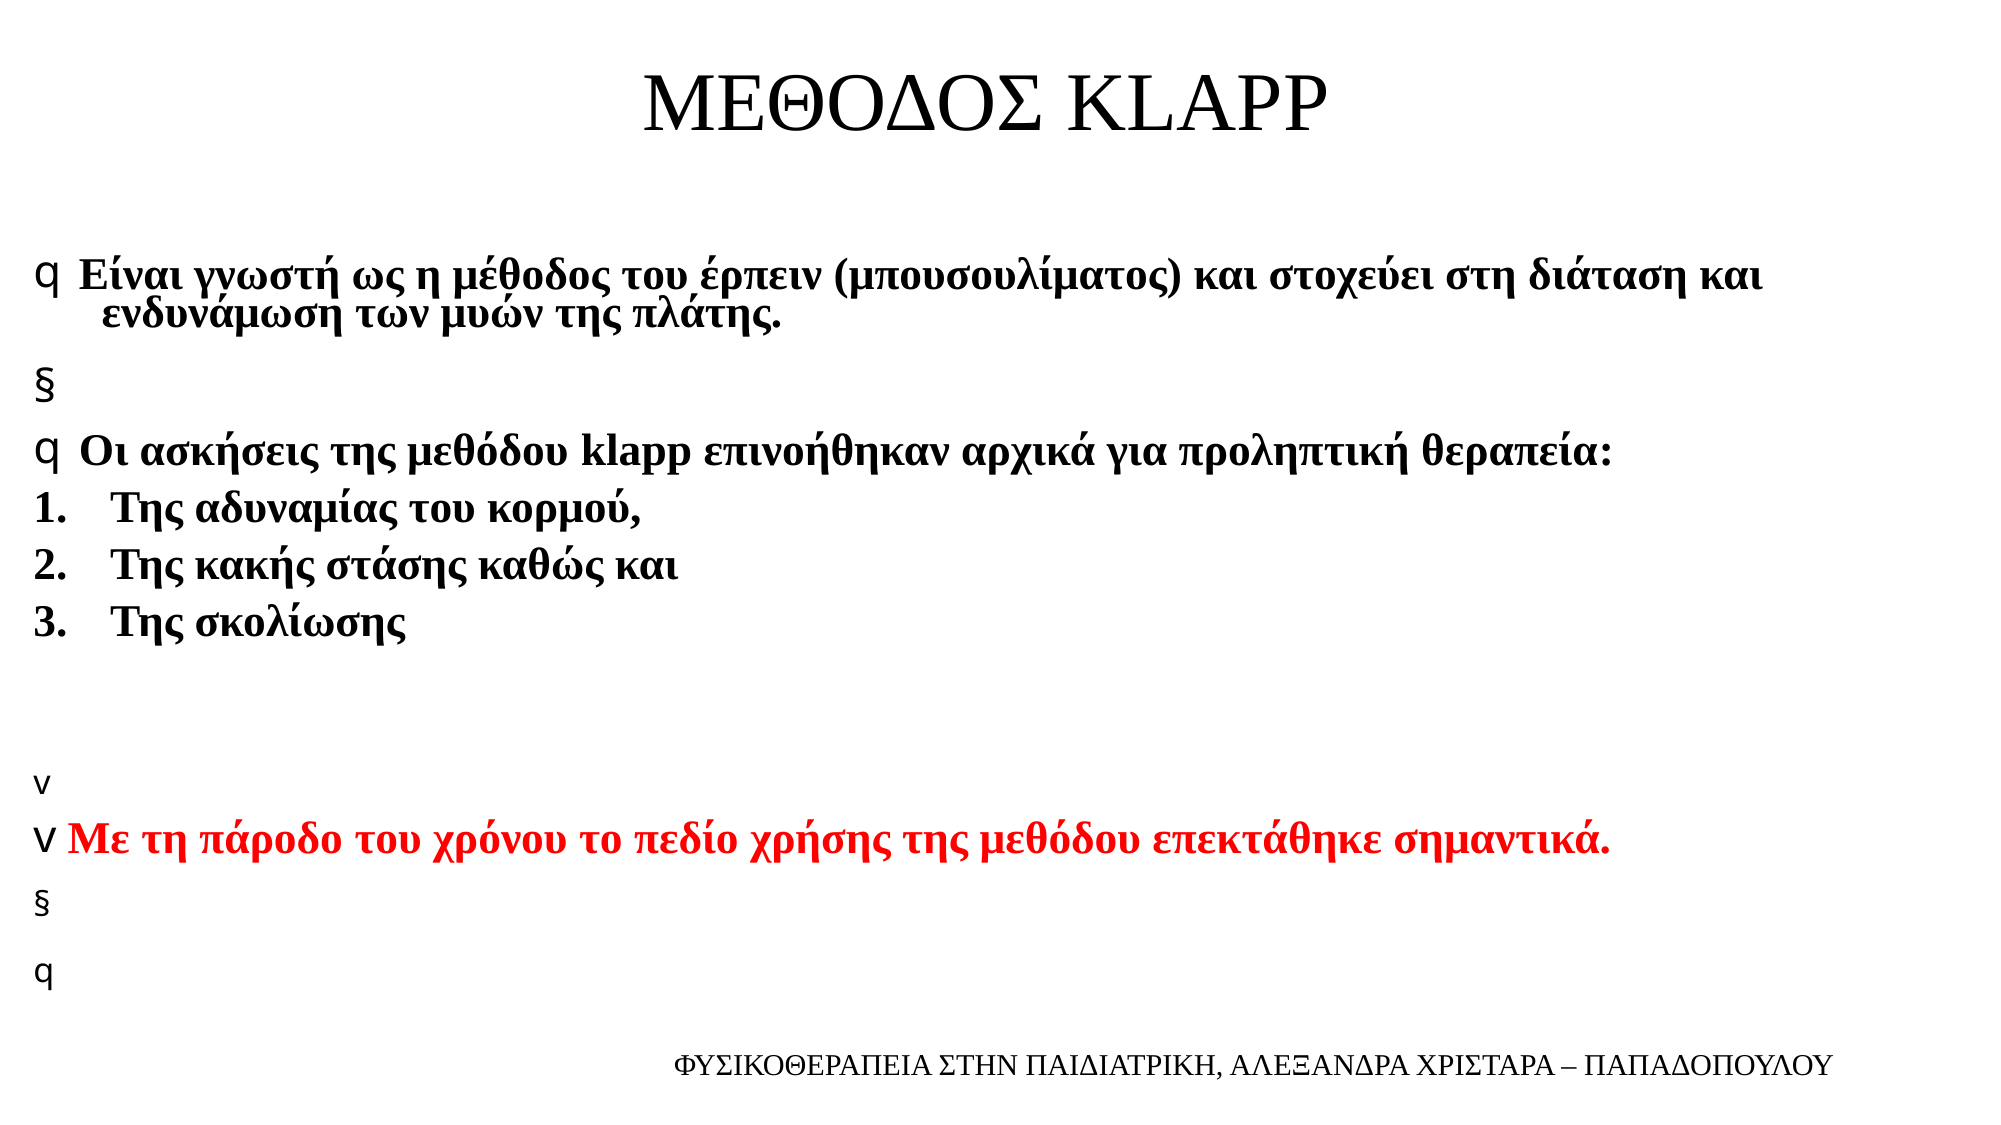

# ΜΕΘΟΔΟΣ KLAPP
 Είναι γνωστή ως η μέθοδος του έρπειν (μπουσουλίματος) και στοχεύει στη διάταση και ενδυνάμωση των μυών της πλάτης.
 Οι ασκήσεις της μεθόδου klapp επινοήθηκαν αρχικά για προληπτική θεραπεία:
Της αδυναμίας του κορμού,
Της κακής στάσης καθώς και
Της σκολίωσης
Με τη πάροδο του χρόνου το πεδίο χρήσης της μεθόδου επεκτάθηκε σημαντικά.
ΦΥΣΙΚΟΘΕΡΑΠΕΙΑ ΣΤΗΝ ΠΑΙΔΙΑΤΡΙΚΗ, ΑΛΕΞΑΝΔΡΑ ΧΡΙΣΤΑΡΑ – ΠΑΠΑΔΟΠΟΥΛΟΥ